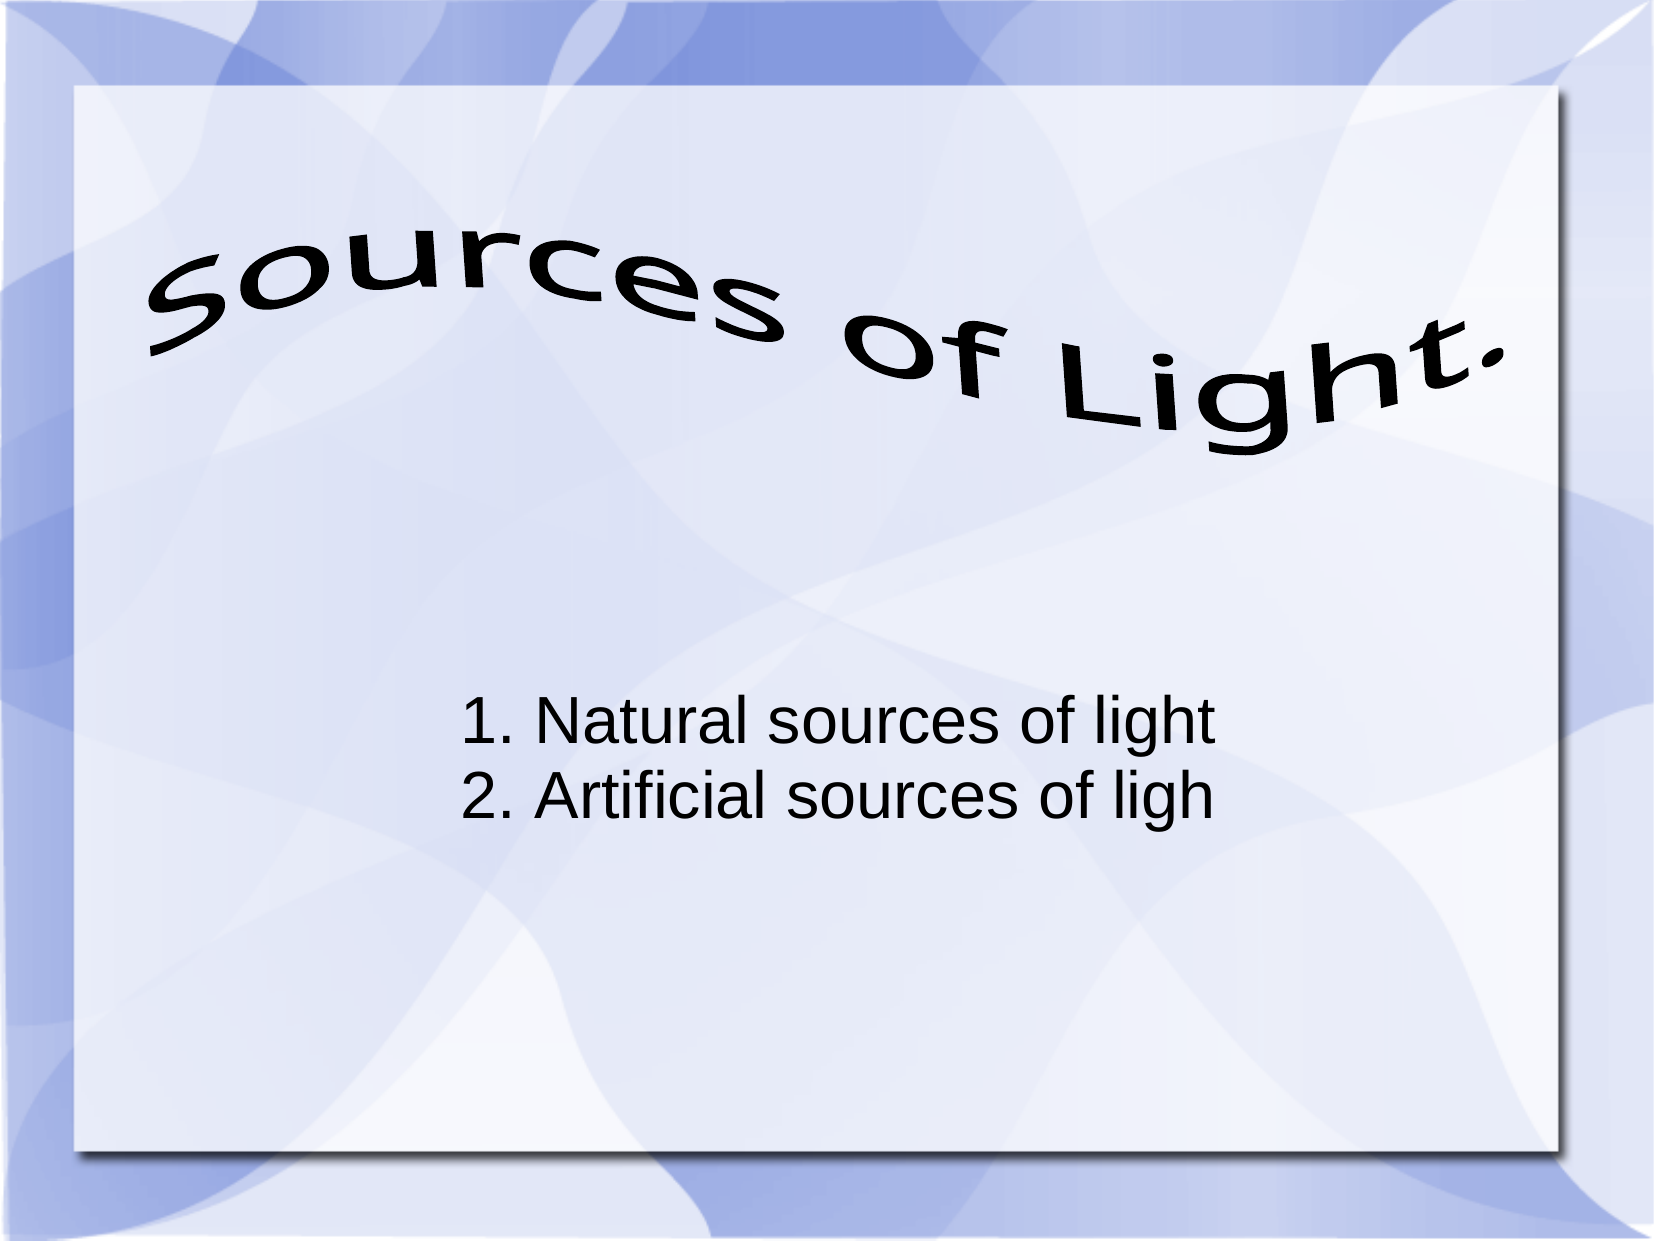

Sources of Light.
# 1. Natural sources of light
2. Artificial sources of ligh